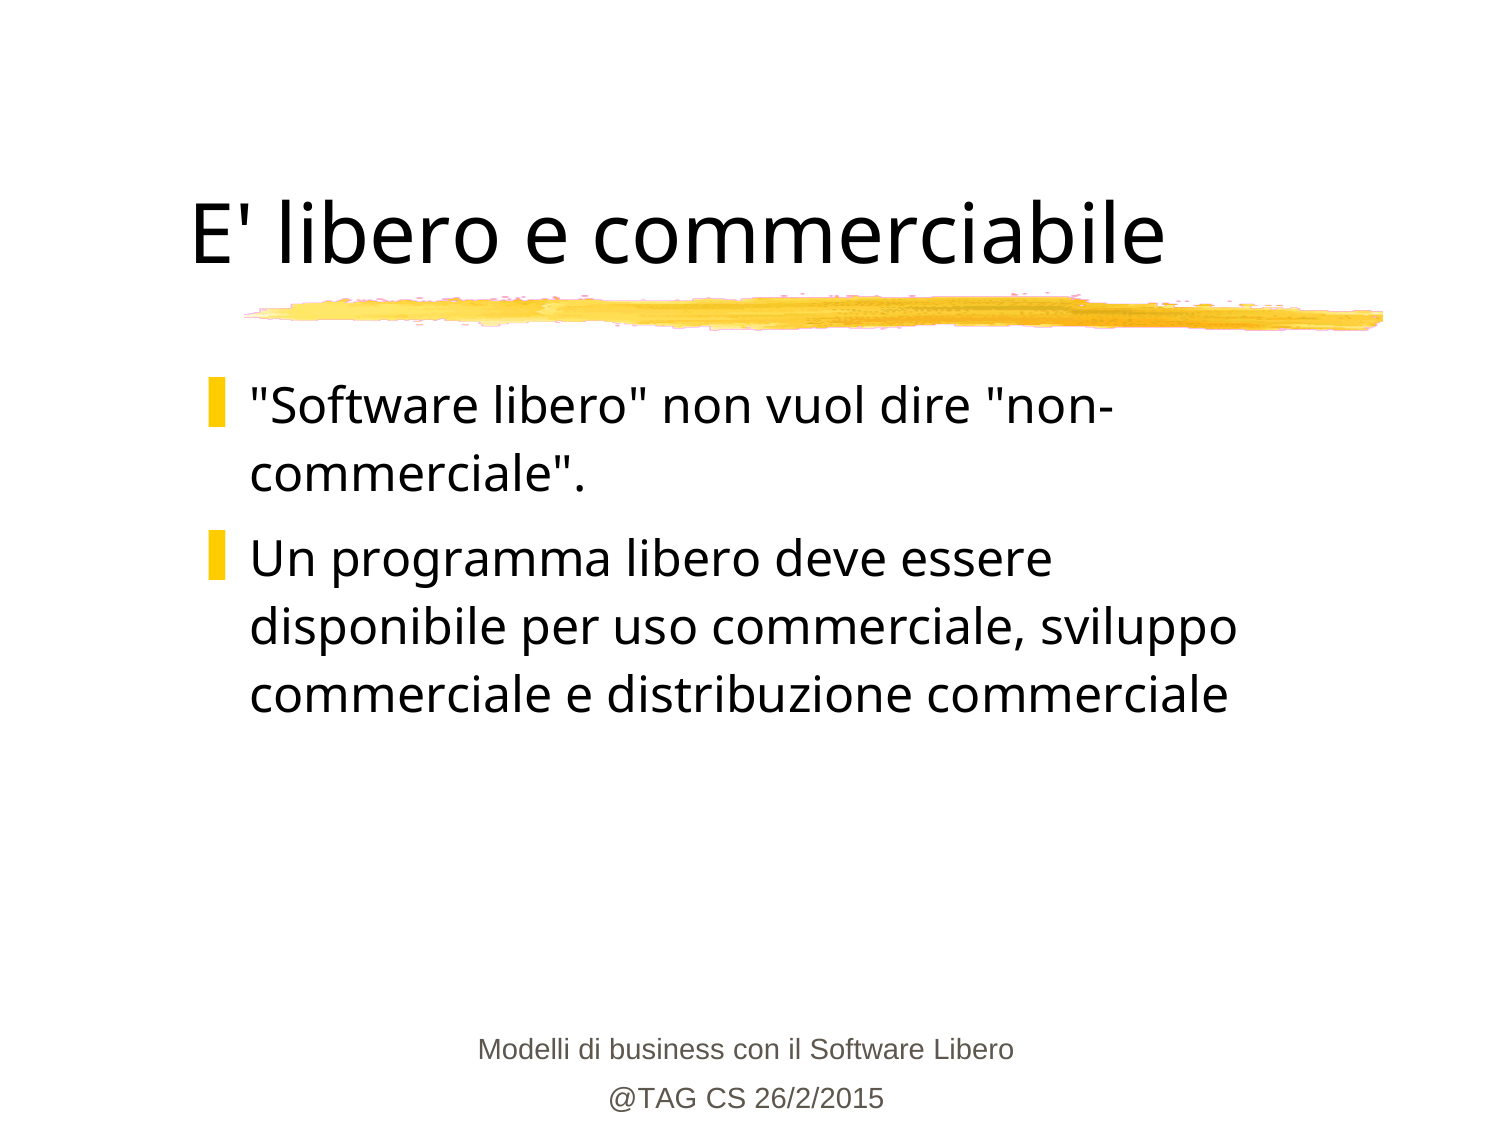

# E' libero e commerciabile
"Software libero" non vuol dire "non-commerciale".
Un programma libero deve essere disponibile per uso commerciale, sviluppo commerciale e distribuzione commerciale